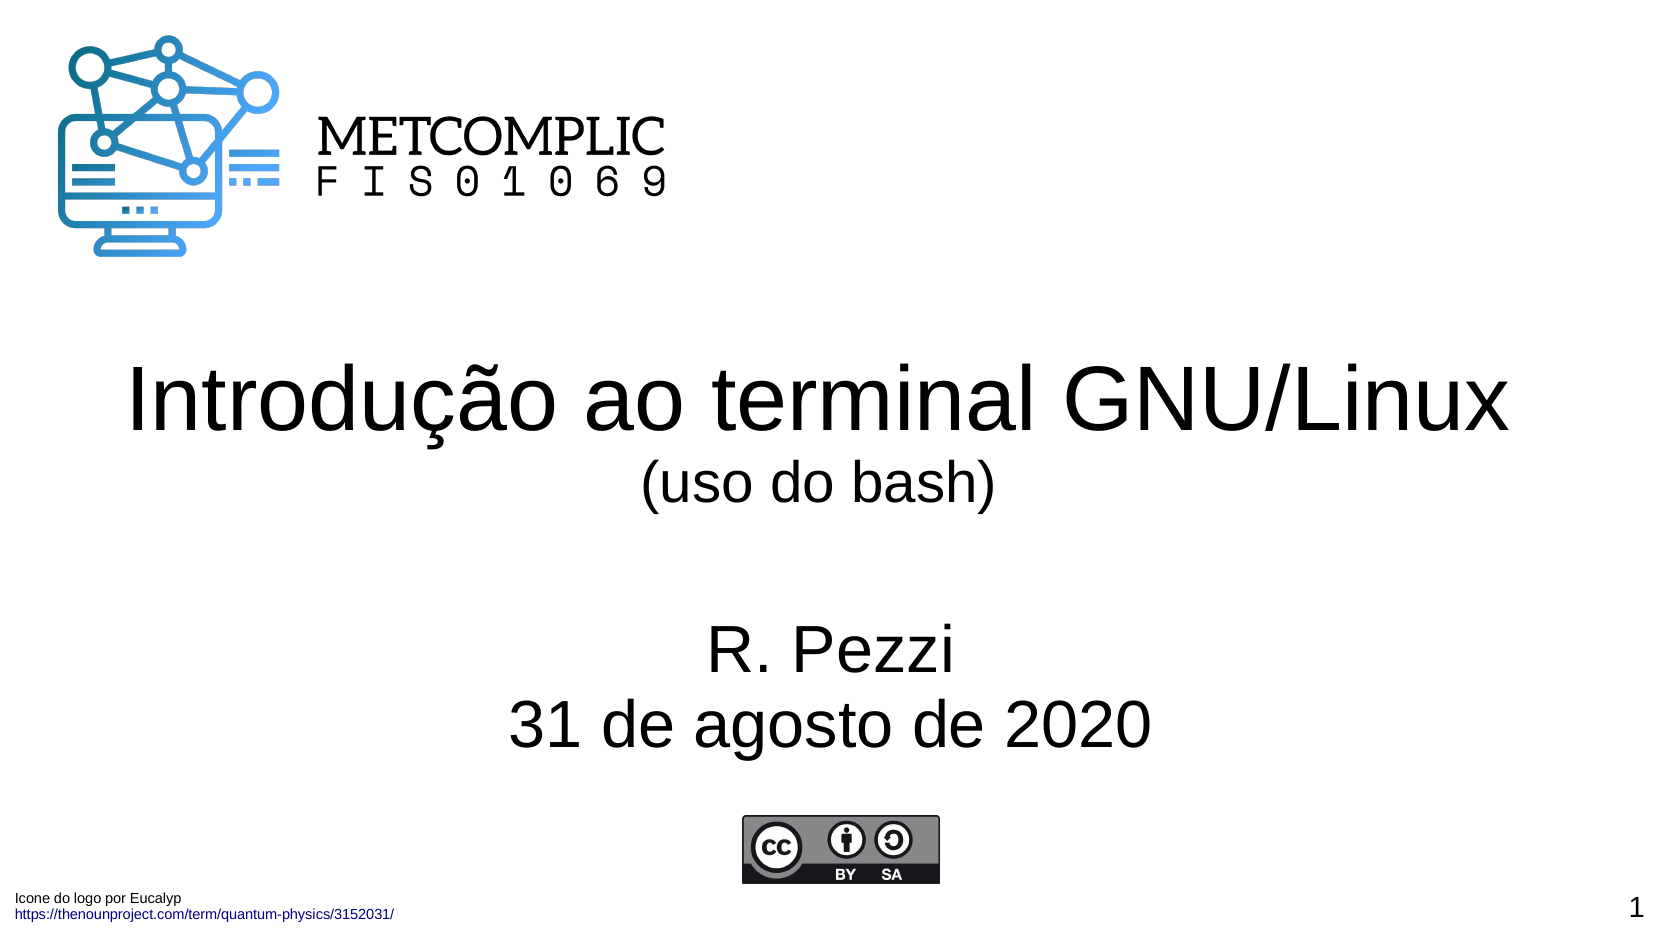

# Introdução ao terminal GNU/Linux (uso do bash)
R. Pezzi
31 de agosto de 2020
Icone do logo por Eucalyp
https://thenounproject.com/term/quantum-physics/3152031/